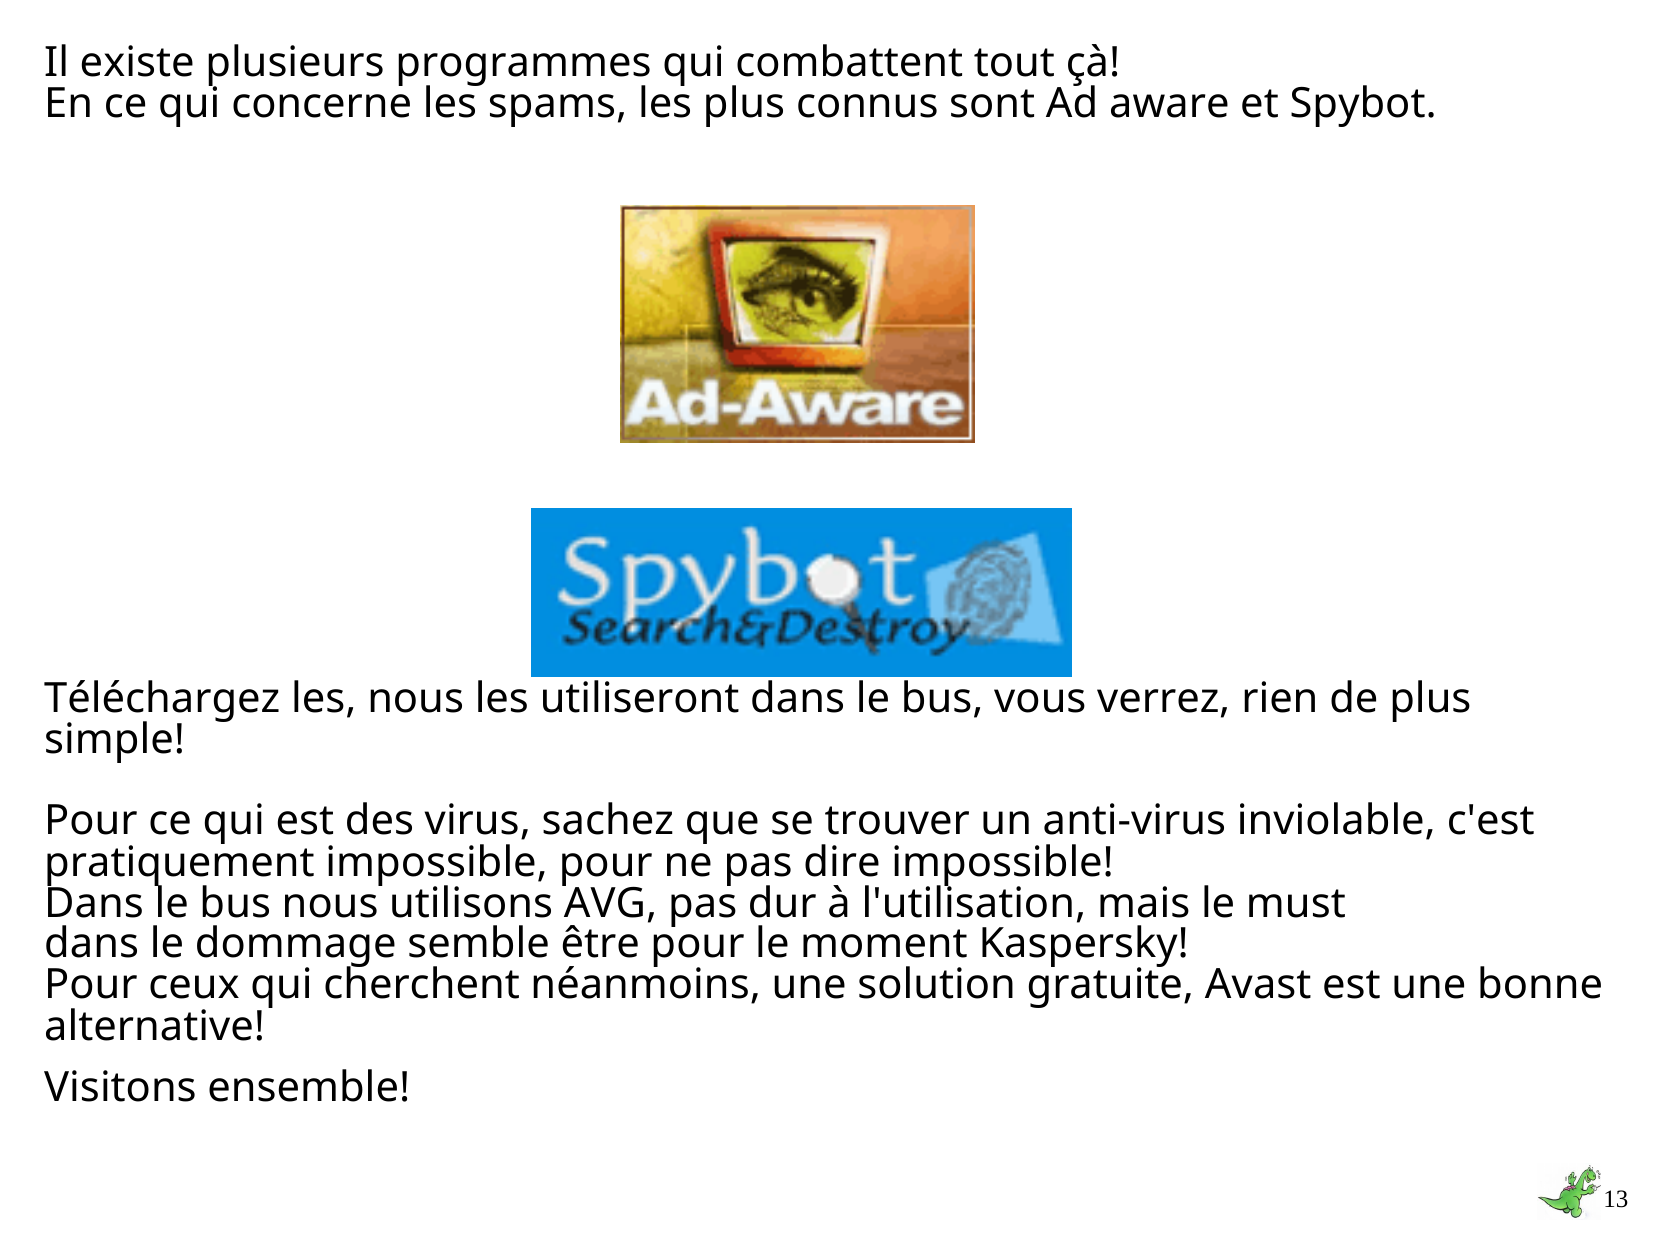

Il existe plusieurs programmes qui combattent tout çà!
En ce qui concerne les spams, les plus connus sont Ad aware et Spybot.
Téléchargez les, nous les utiliseront dans le bus, vous verrez, rien de plus
simple!
Pour ce qui est des virus, sachez que se trouver un anti-virus inviolable, c'est
pratiquement impossible, pour ne pas dire impossible!
Dans le bus nous utilisons AVG, pas dur à l'utilisation, mais le must
dans le dommage semble être pour le moment Kaspersky!
Pour ceux qui cherchent néanmoins, une solution gratuite, Avast est une bonne
alternative!
Visitons ensemble!
13